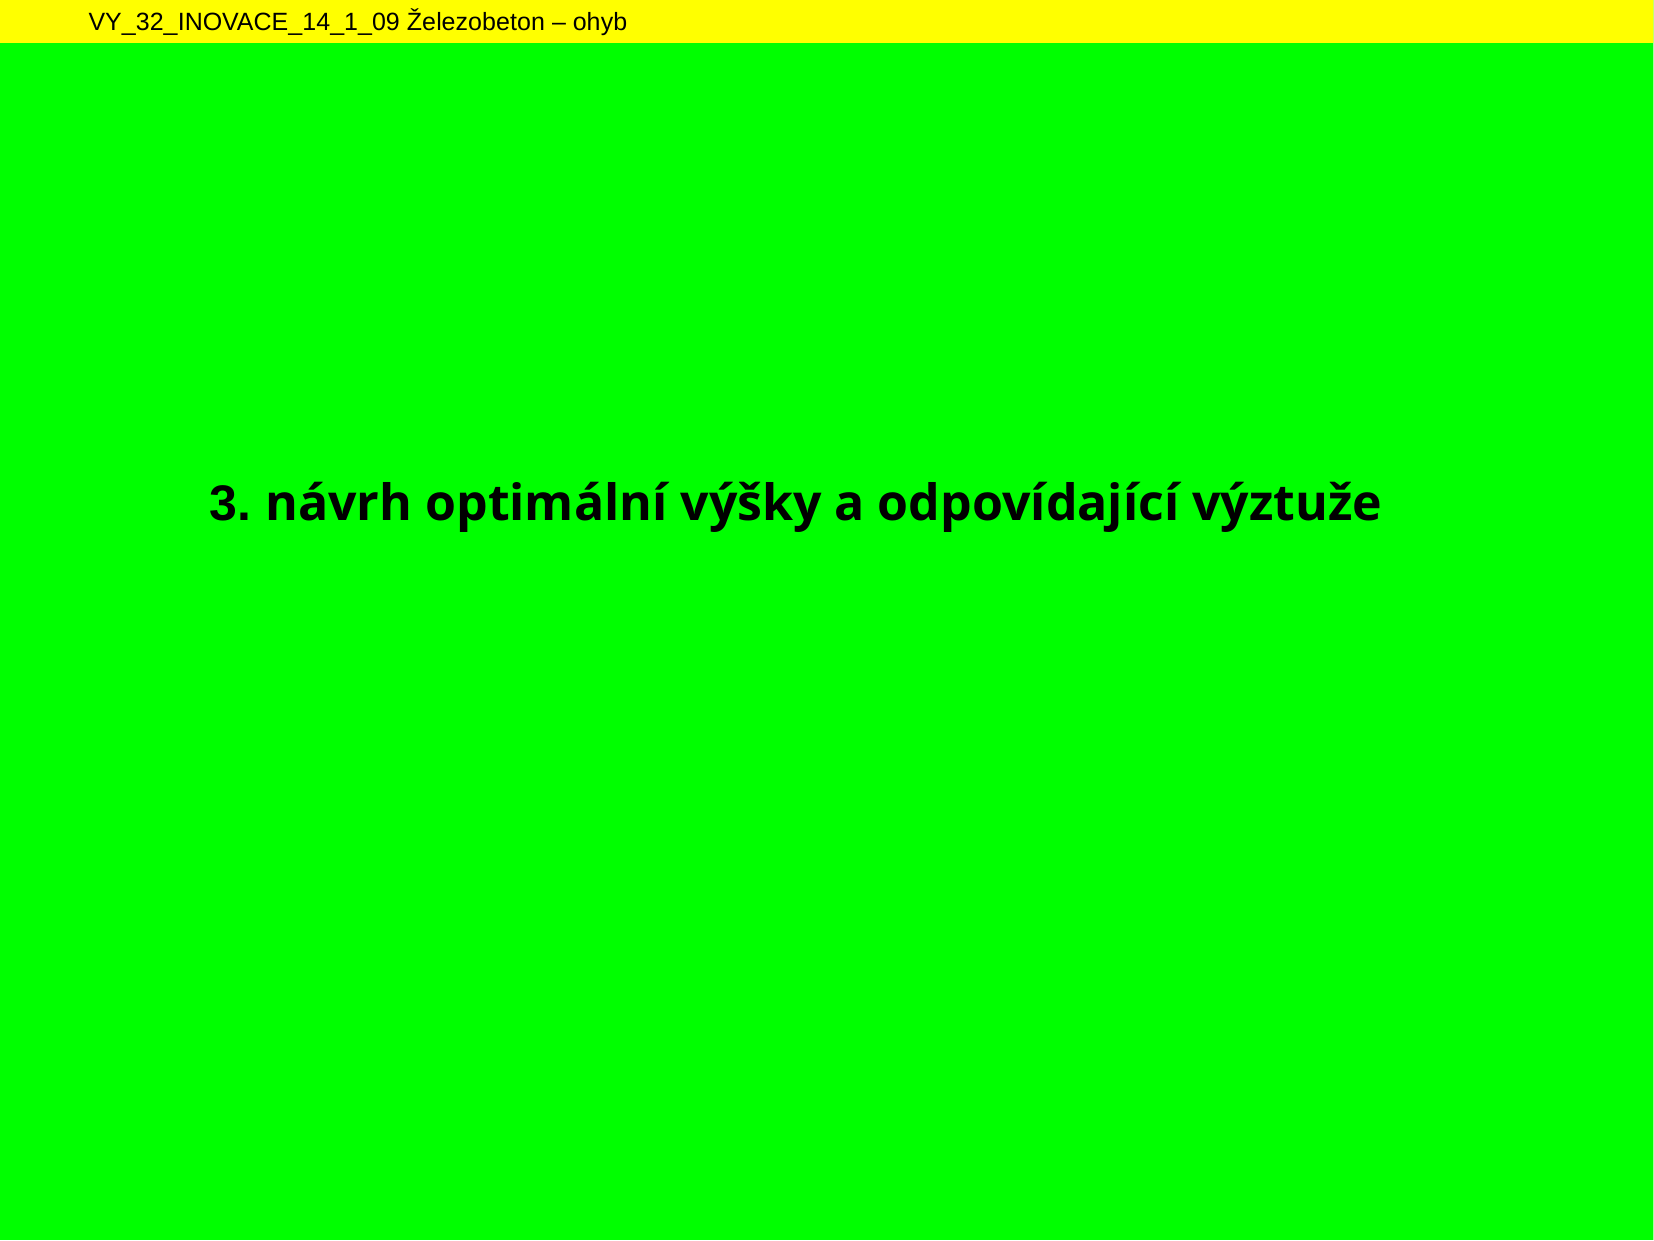

VY_32_INOVACE_14_1_09 Železobeton – ohyb
3. návrh optimální výšky a odpovídající výztuže